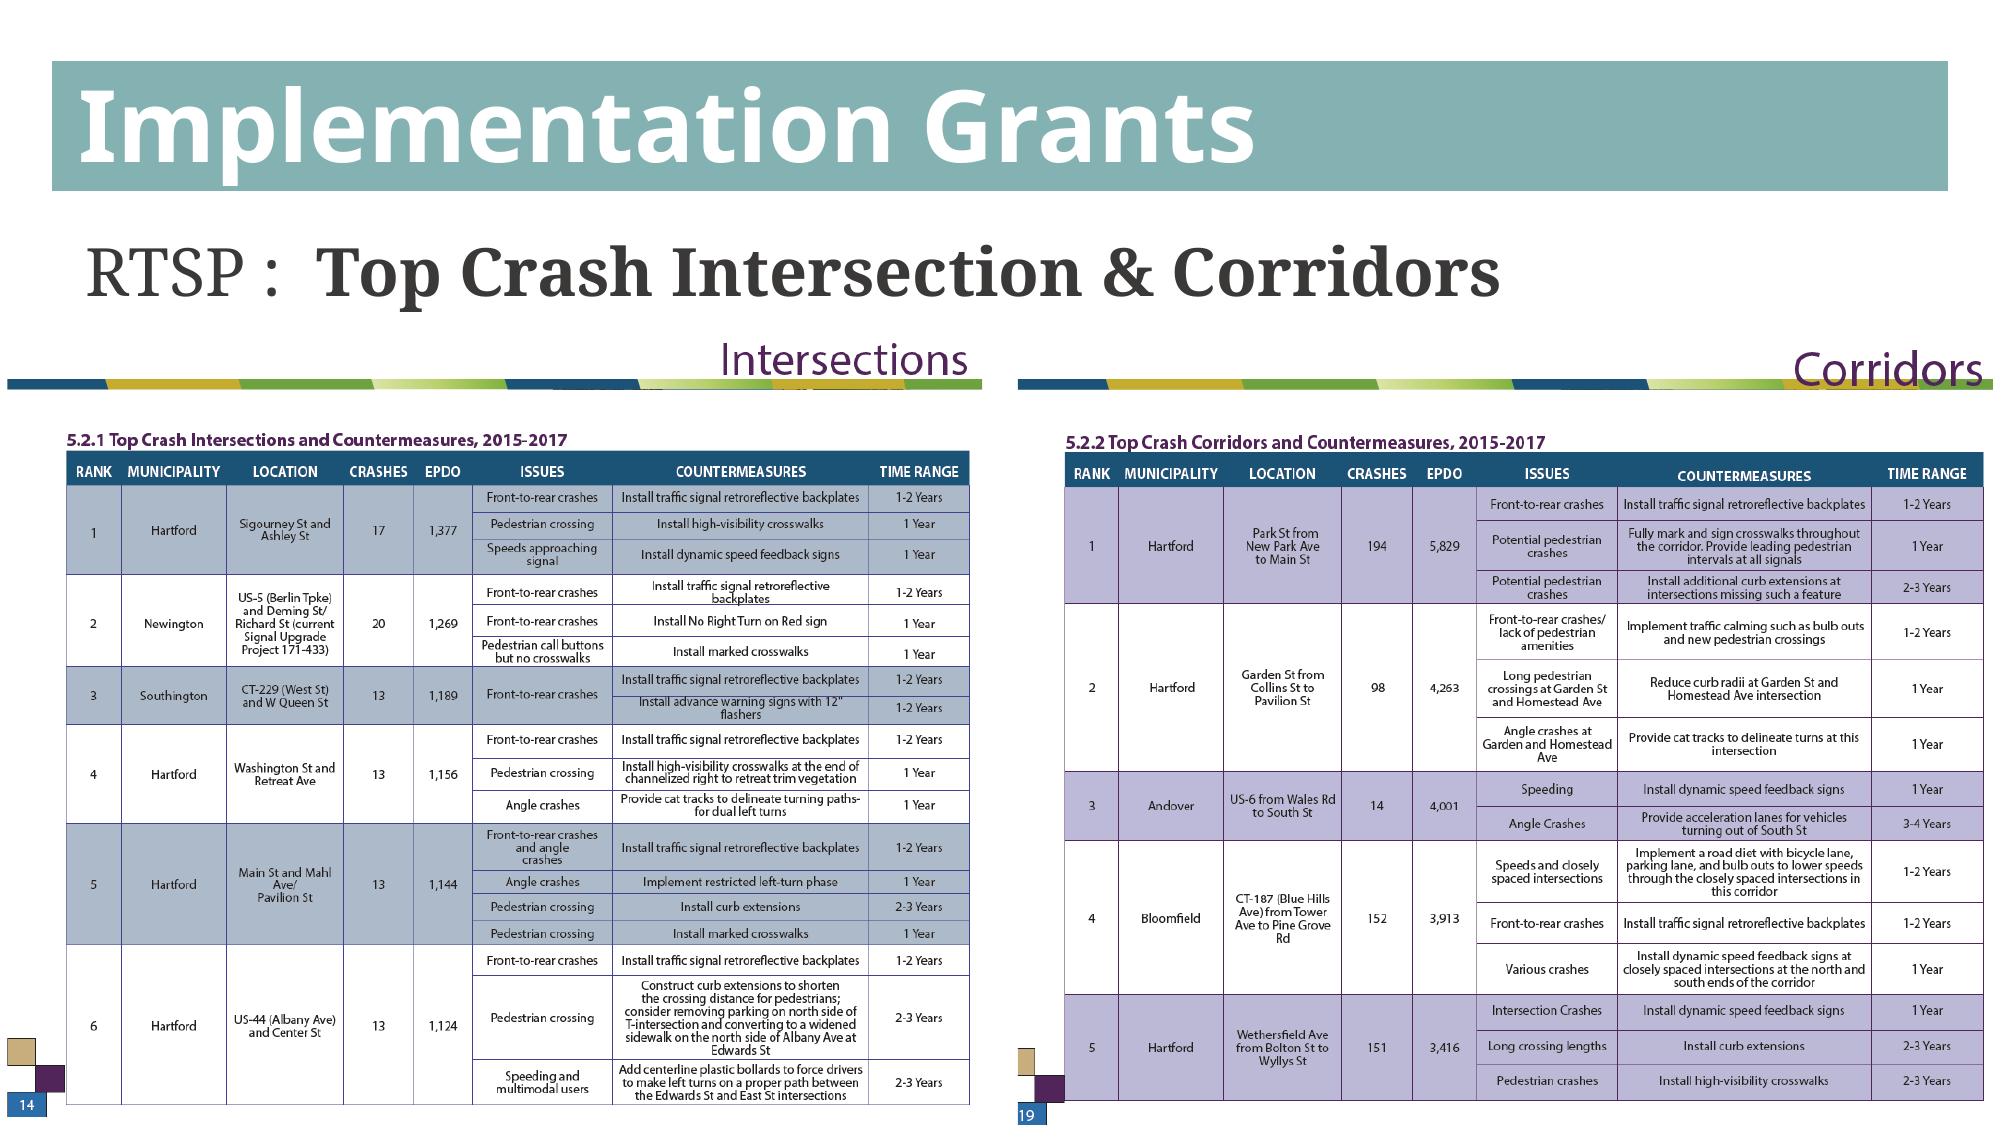

Implementation Grants
RTSP :  Top Crash Intersection & Corridors